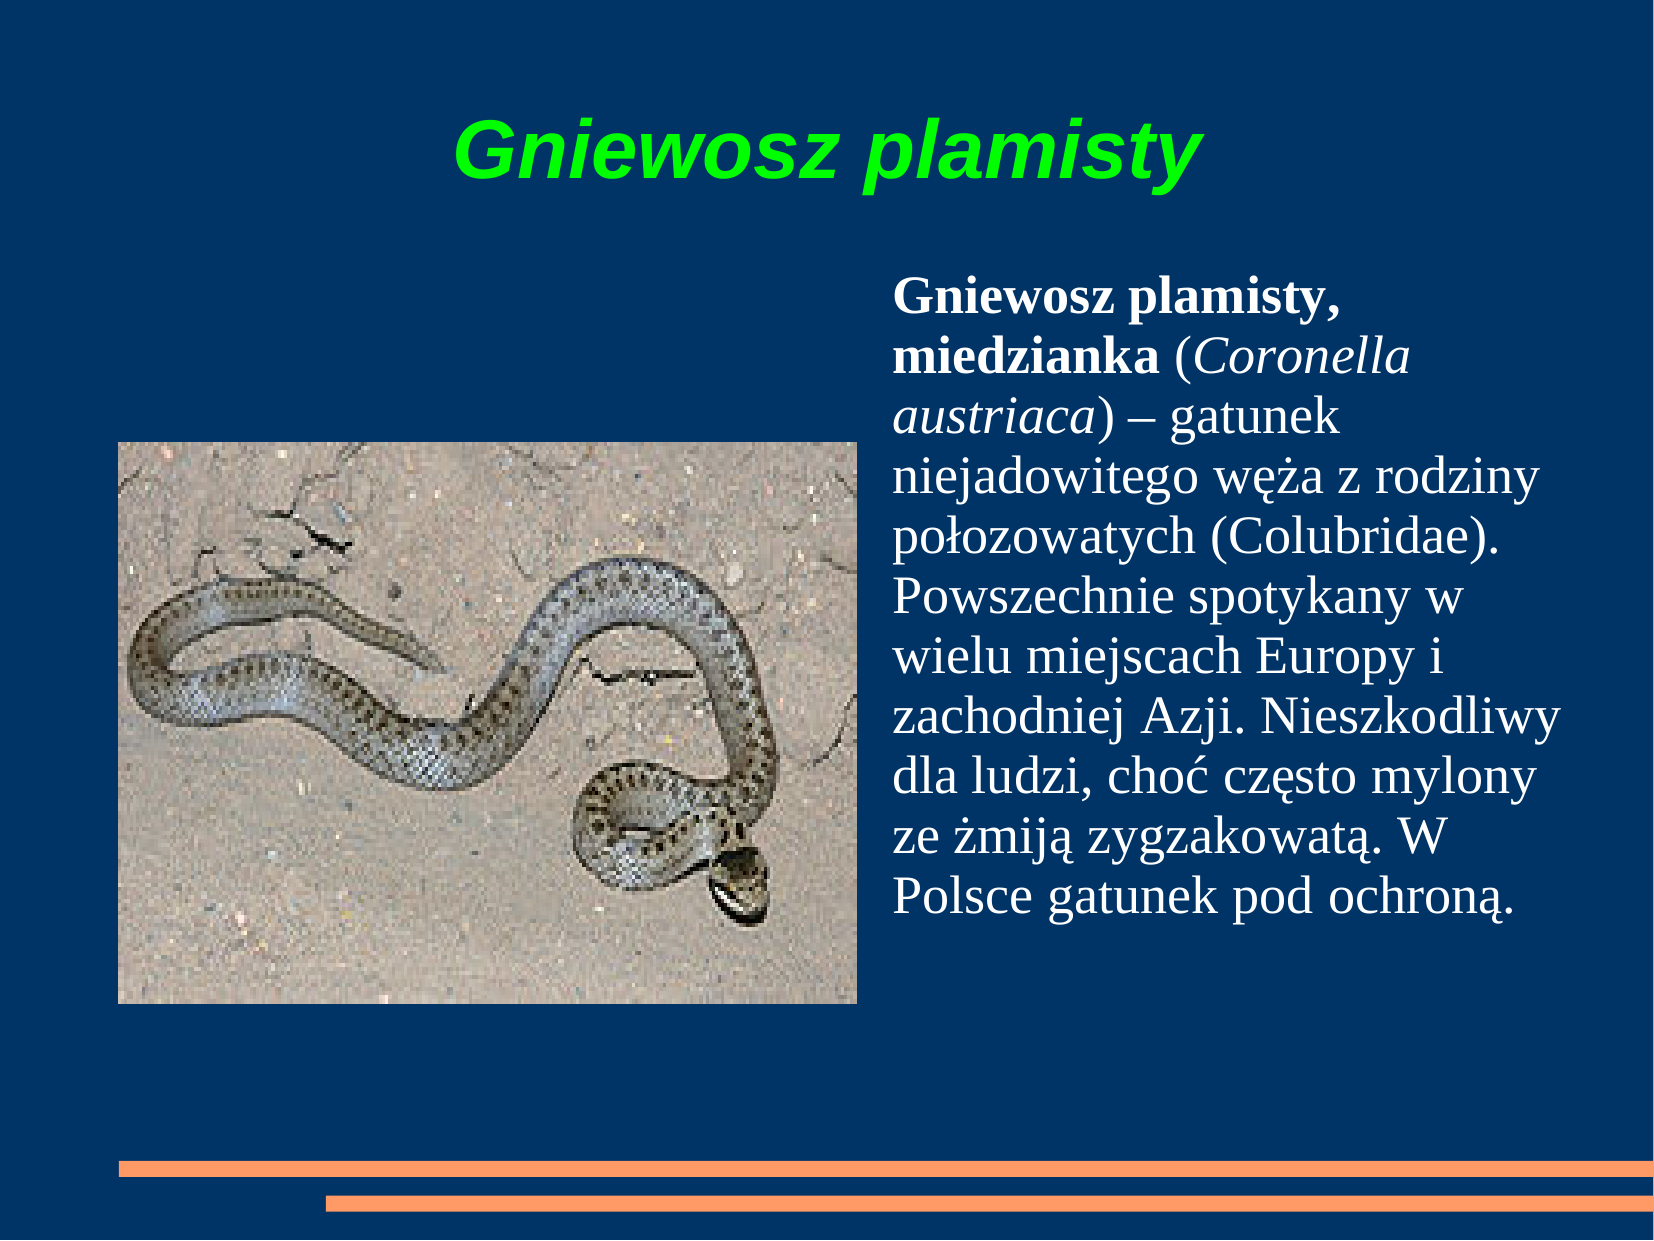

# Gniewosz plamisty
Gniewosz plamisty, miedzianka (Coronella austriaca) – gatunek niejadowitego węża z rodziny połozowatych (Colubridae). Powszechnie spotykany w wielu miejscach Europy i zachodniej Azji. Nieszkodliwy dla ludzi, choć często mylony ze żmiją zygzakowatą. W Polsce gatunek pod ochroną.